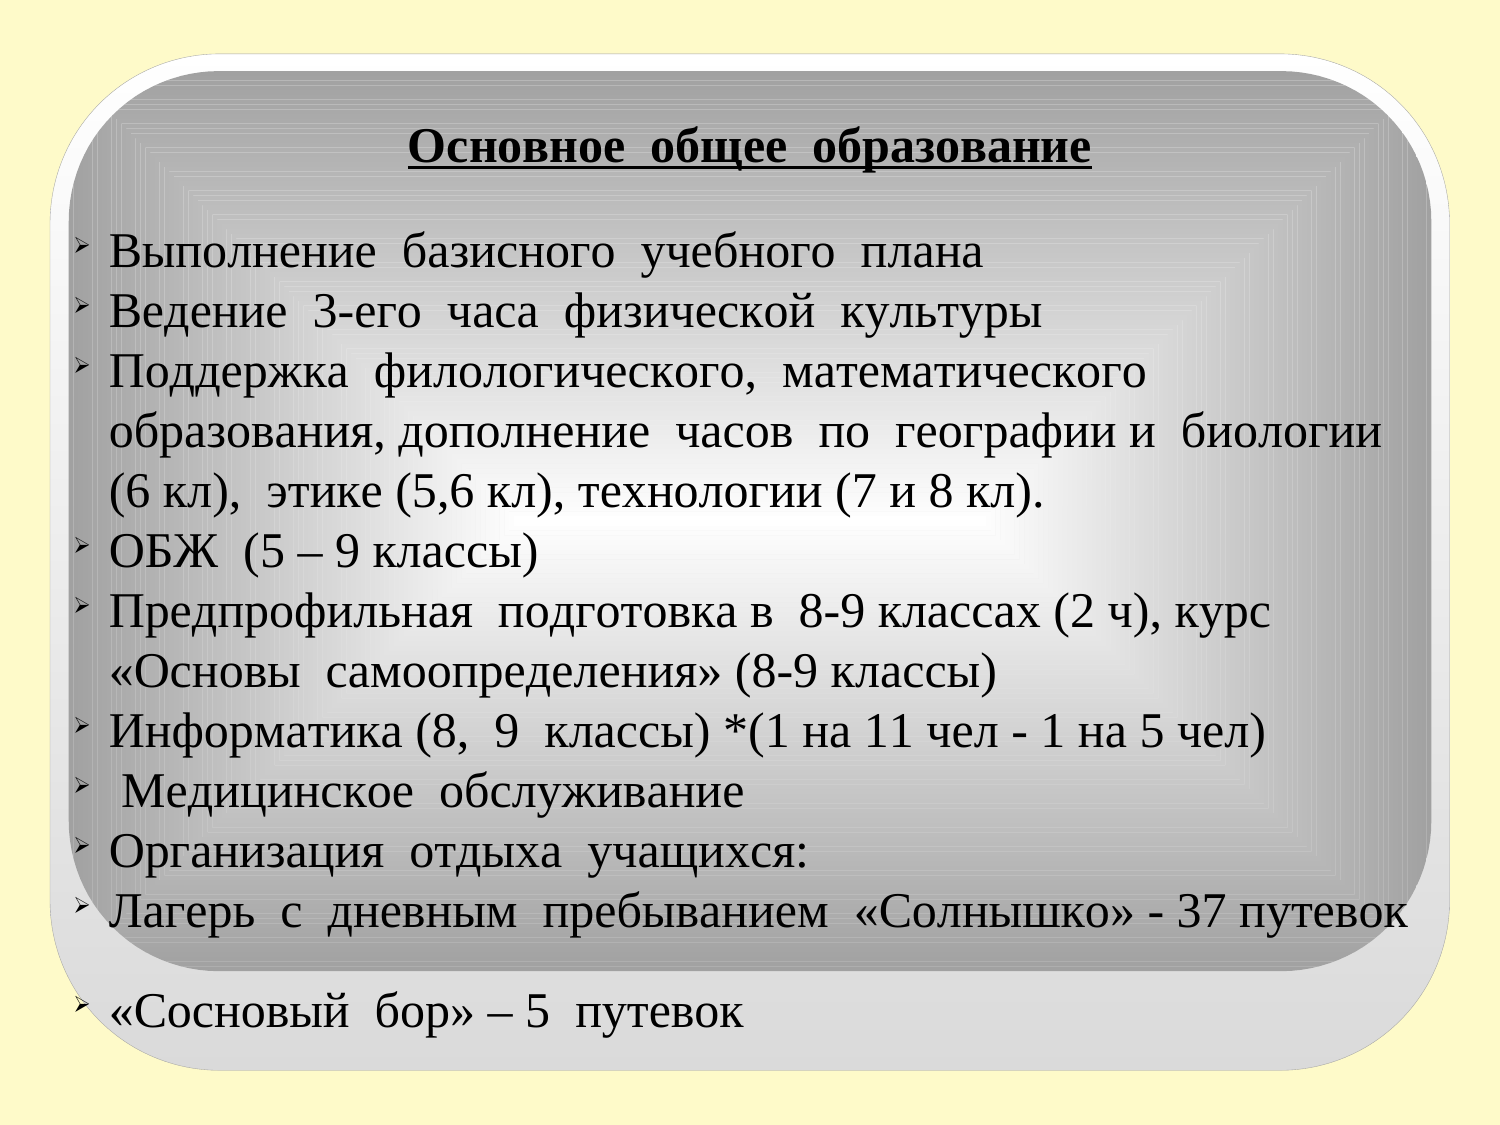

Основное общее образование
Выполнение базисного учебного плана
Ведение 3-его часа физической культуры
Поддержка филологического, математического образования, дополнение часов по географии и биологии (6 кл), этике (5,6 кл), технологии (7 и 8 кл).
ОБЖ (5 – 9 классы)
Предпрофильная подготовка в 8-9 классах (2 ч), курс «Основы самоопределения» (8-9 классы)
Информатика (8, 9 классы) *(1 на 11 чел - 1 на 5 чел)
 Медицинское обслуживание
Организация отдыха учащихся:
Лагерь с дневным пребыванием «Солнышко» - 37 путевок
«Сосновый бор» – 5 путевок